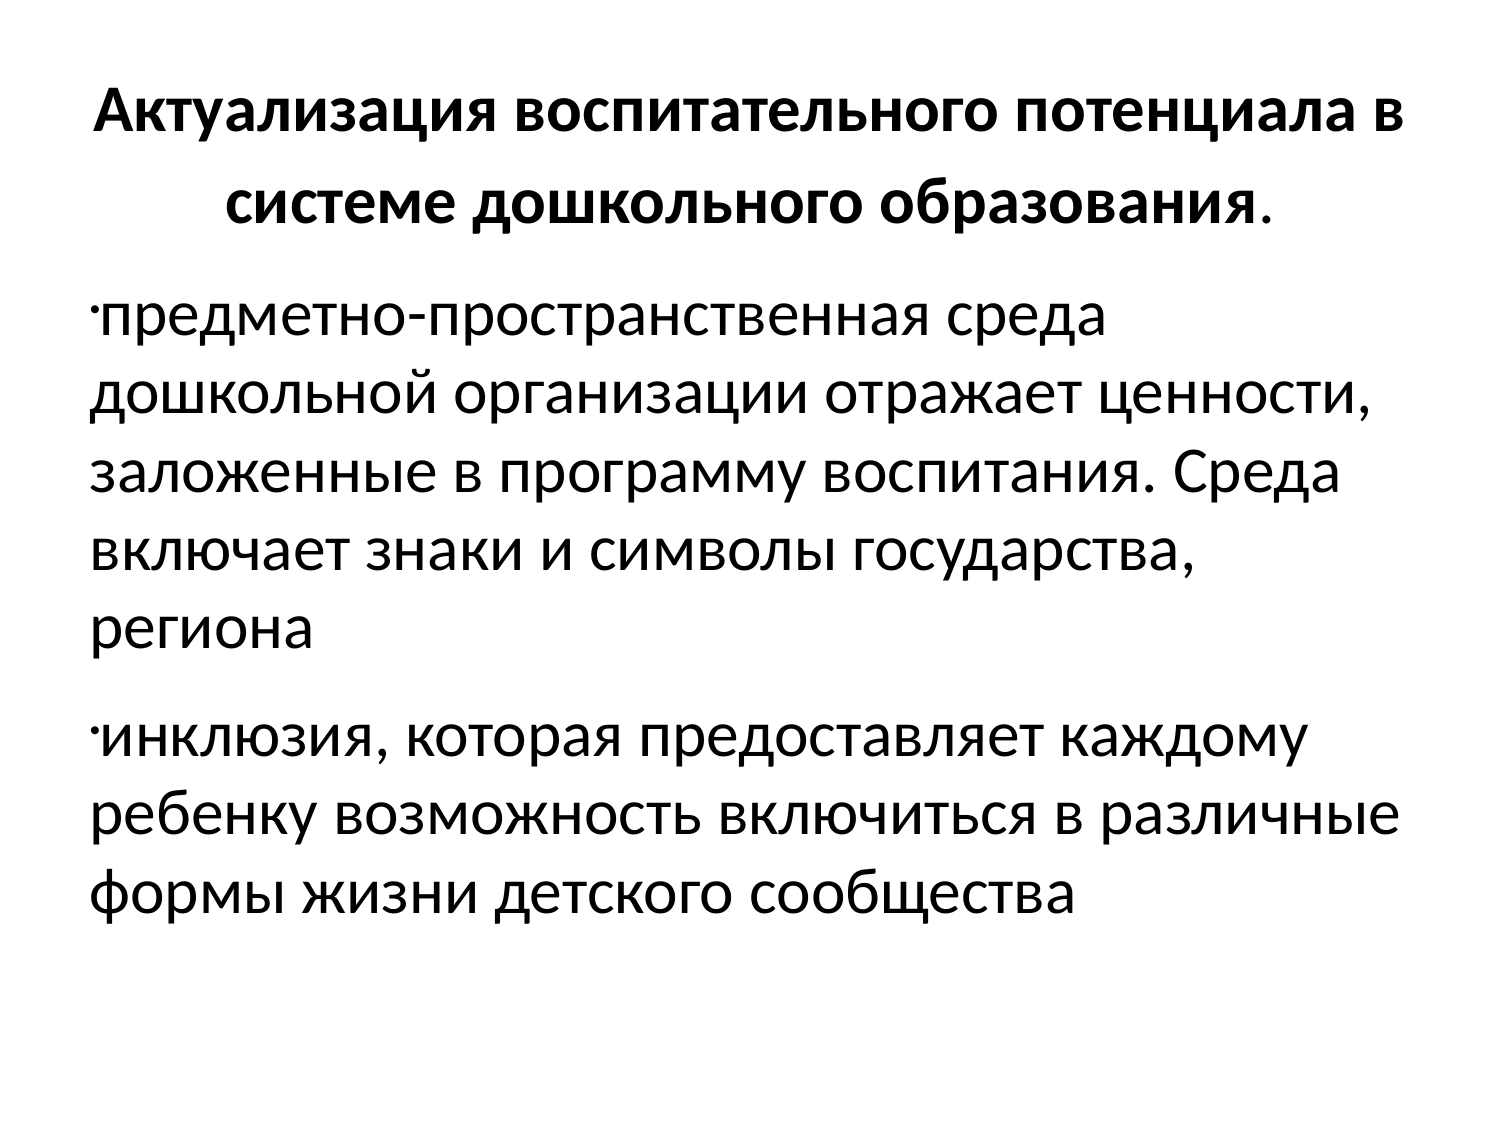

# Актуализация воспитательного потенциала в системе дошкольного образования.
предметно-пространственная среда дошкольной организации отражает ценности, заложенные в программу воспитания. Среда включает знаки и символы государства, региона
инклюзия, которая предоставляет каждому ребенку возможность включиться в различные формы жизни детского сообщества